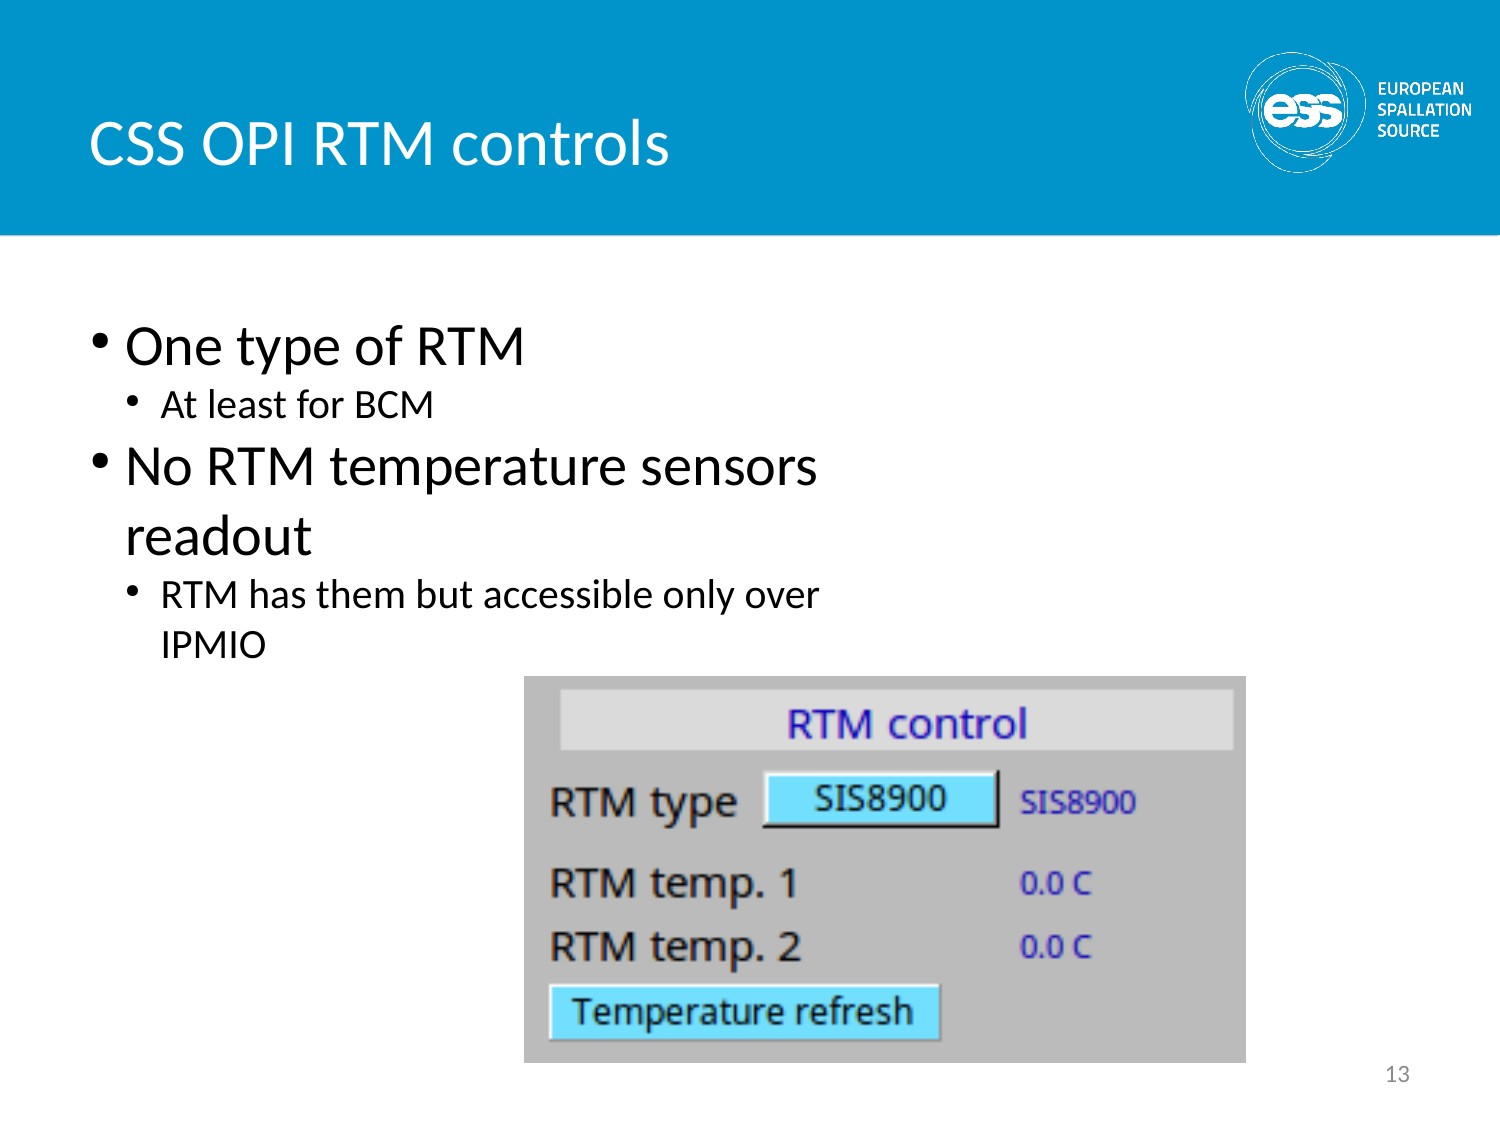

CSS OPI RTM controls
One type of RTM
At least for BCM
No RTM temperature sensors readout
RTM has them but accessible only over IPMIO